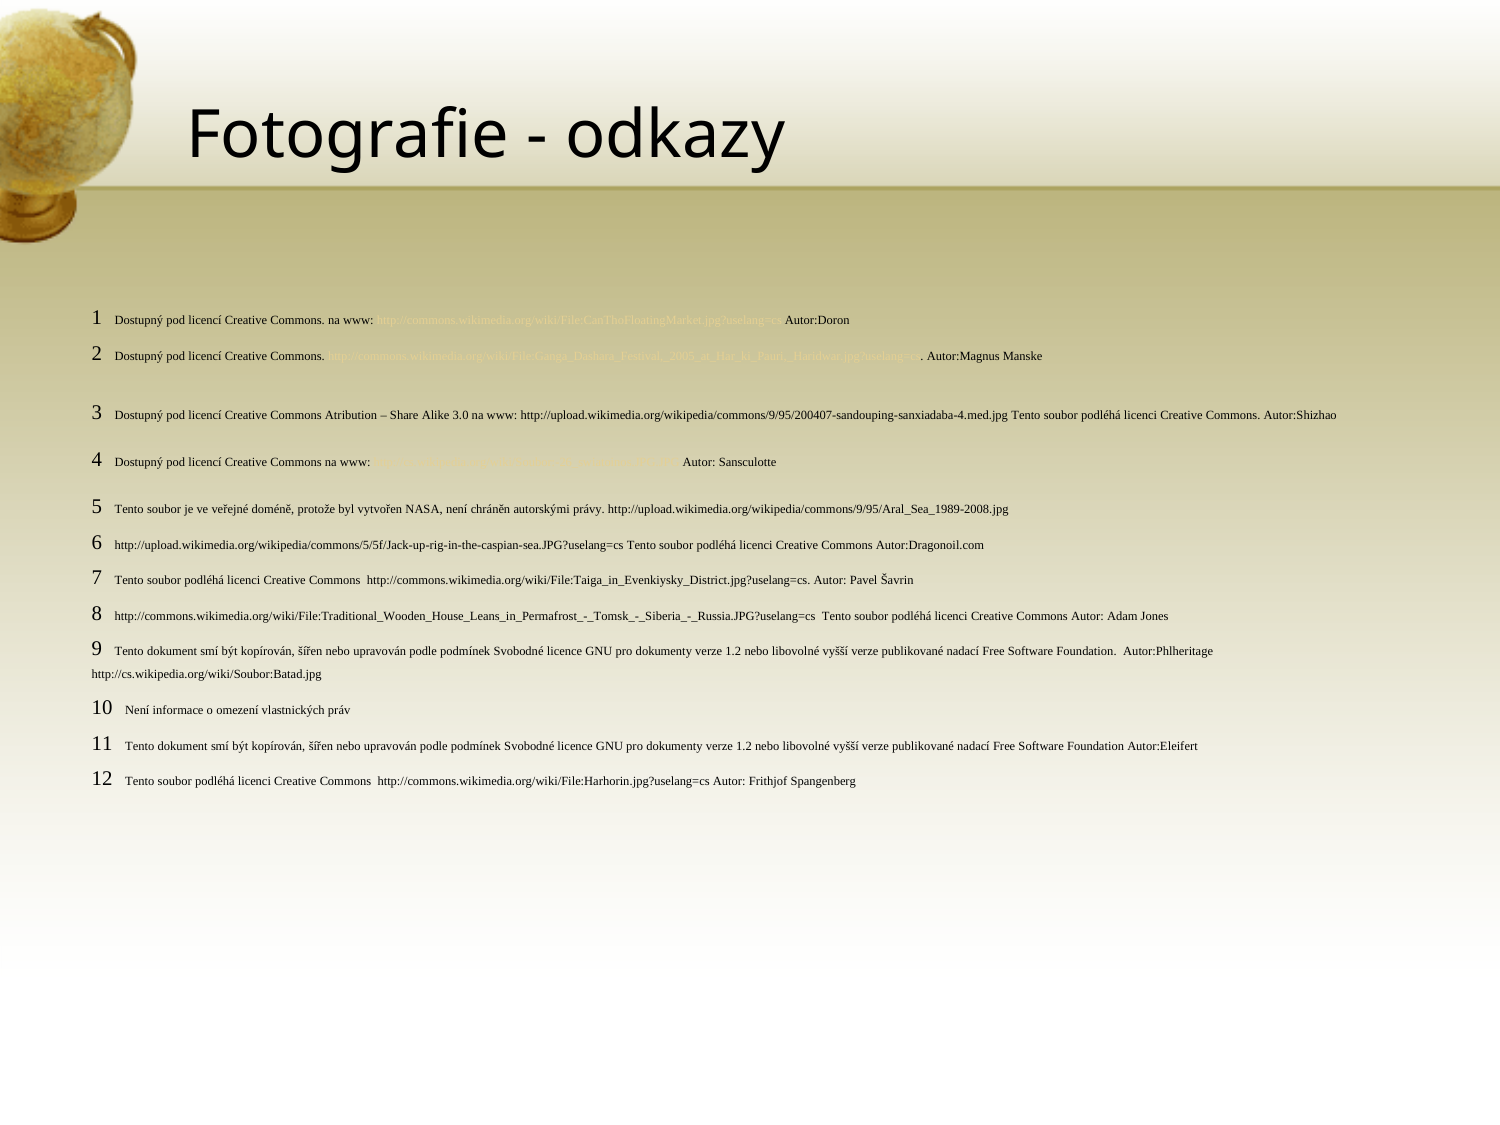

# Fotografie - odkazy
1 Dostupný pod licencí Creative Commons. na www: http://commons.wikimedia.org/wiki/File:CanThoFloatingMarket.jpg?uselang=cs Autor:Doron
2 Dostupný pod licencí Creative Commons. http://commons.wikimedia.org/wiki/File:Ganga_Dashara_Festival,_2005_at_Har_ki_Pauri,_Haridwar.jpg?uselang=cs. Autor:Magnus Manske
3 Dostupný pod licencí Creative Commons Atribution – Share Alike 3.0 na www: http://upload.wikimedia.org/wikipedia/commons/9/95/200407-sandouping-sanxiadaba-4.med.jpg Tento soubor podléhá licenci Creative Commons. Autor:Shizhao
4 Dostupný pod licencí Creative Commons na www: http://cs.wikipedia.org/wiki/Soubor:-26_swiatoinos.JPG.JPG Autor: Sansculotte
5 Tento soubor je ve veřejné doméně, protože byl vytvořen NASA, není chráněn autorskými právy. http://upload.wikimedia.org/wikipedia/commons/9/95/Aral_Sea_1989-2008.jpg
6 http://upload.wikimedia.org/wikipedia/commons/5/5f/Jack-up-rig-in-the-caspian-sea.JPG?uselang=cs Tento soubor podléhá licenci Creative Commons Autor:Dragonoil.com
7 Tento soubor podléhá licenci Creative Commons http://commons.wikimedia.org/wiki/File:Taiga_in_Evenkiysky_District.jpg?uselang=cs. Autor: Pavel Šavrin
8 http://commons.wikimedia.org/wiki/File:Traditional_Wooden_House_Leans_in_Permafrost_-_Tomsk_-_Siberia_-_Russia.JPG?uselang=cs Tento soubor podléhá licenci Creative Commons Autor: Adam Jones
9 Tento dokument smí být kopírován, šířen nebo upravován podle podmínek Svobodné licence GNU pro dokumenty verze 1.2 nebo libovolné vyšší verze publikované nadací Free Software Foundation. Autor:Phlheritage http://cs.wikipedia.org/wiki/Soubor:Batad.jpg
10 Není informace o omezení vlastnických práv
11 Tento dokument smí být kopírován, šířen nebo upravován podle podmínek Svobodné licence GNU pro dokumenty verze 1.2 nebo libovolné vyšší verze publikované nadací Free Software Foundation Autor:Eleifert
12 Tento soubor podléhá licenci Creative Commons http://commons.wikimedia.org/wiki/File:Harhorin.jpg?uselang=cs Autor: Frithjof Spangenberg